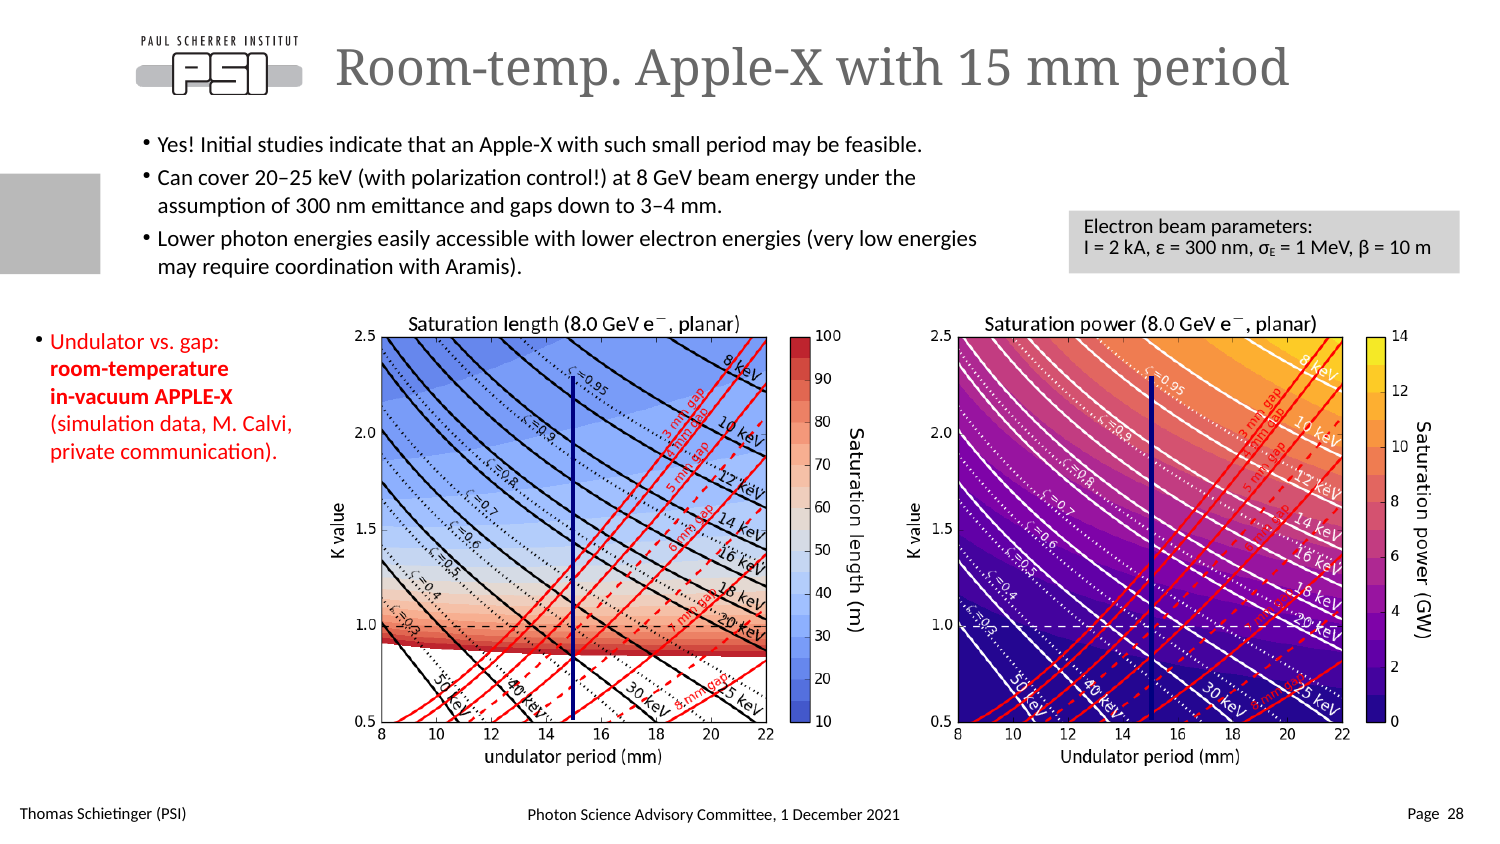

# Room-temp. Apple-X with 15 mm period
Yes! Initial studies indicate that an Apple-X with such small period may be feasible.
Can cover 20–25 keV (with polarization control!) at 8 GeV beam energy under the assumption of 300 nm emittance and gaps down to 3–4 mm.
Lower photon energies easily accessible with lower electron energies (very low energies may require coordination with Aramis).
Electron beam parameters:
I = 2 kA, ε = 300 nm, σE = 1 MeV, β = 10 m
Undulator vs. gap:
room-temperature
in-vacuum APPLE-X
(simulation data, M. Calvi, private communication).